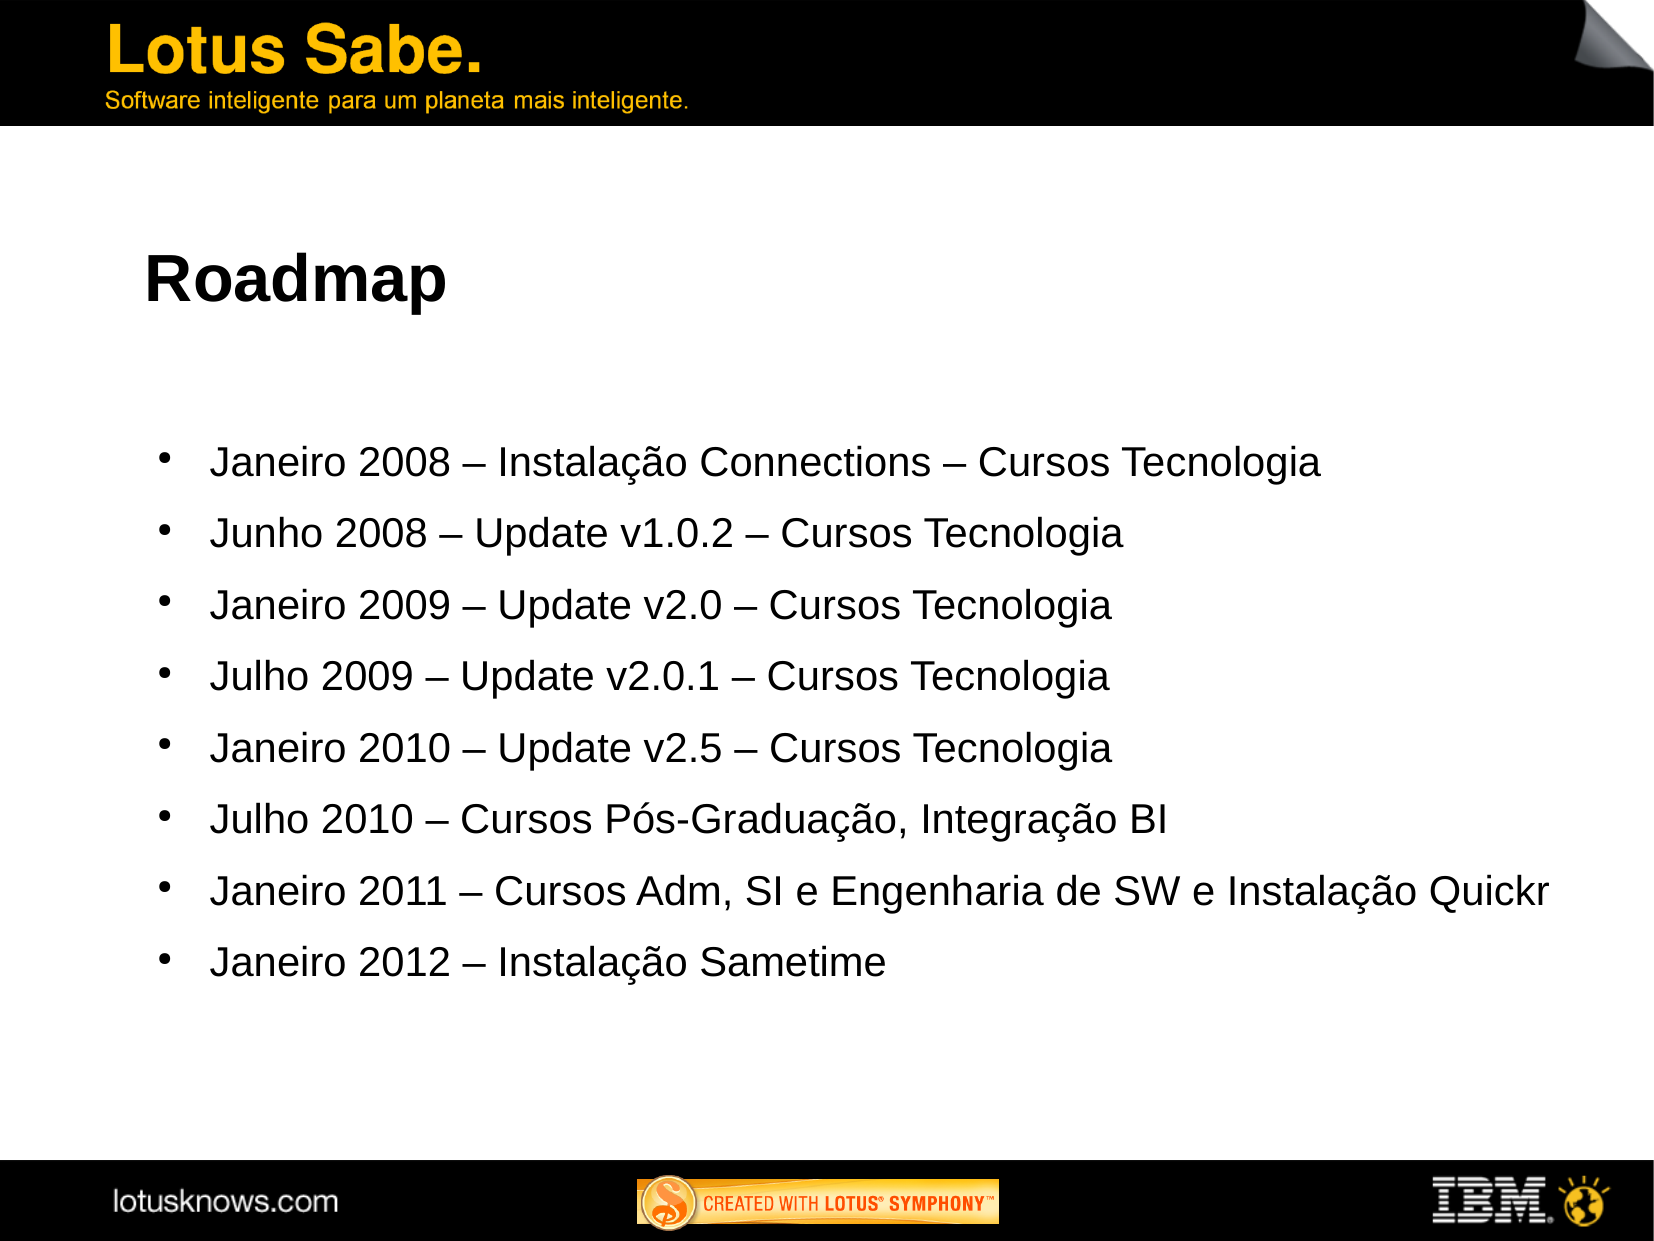

# Roadmap
Janeiro 2008 – Instalação Connections – Cursos Tecnologia
Junho 2008 – Update v1.0.2 – Cursos Tecnologia
Janeiro 2009 – Update v2.0 – Cursos Tecnologia
Julho 2009 – Update v2.0.1 – Cursos Tecnologia
Janeiro 2010 – Update v2.5 – Cursos Tecnologia
Julho 2010 – Cursos Pós-Graduação, Integração BI
Janeiro 2011 – Cursos Adm, SI e Engenharia de SW e Instalação Quickr
Janeiro 2012 – Instalação Sametime